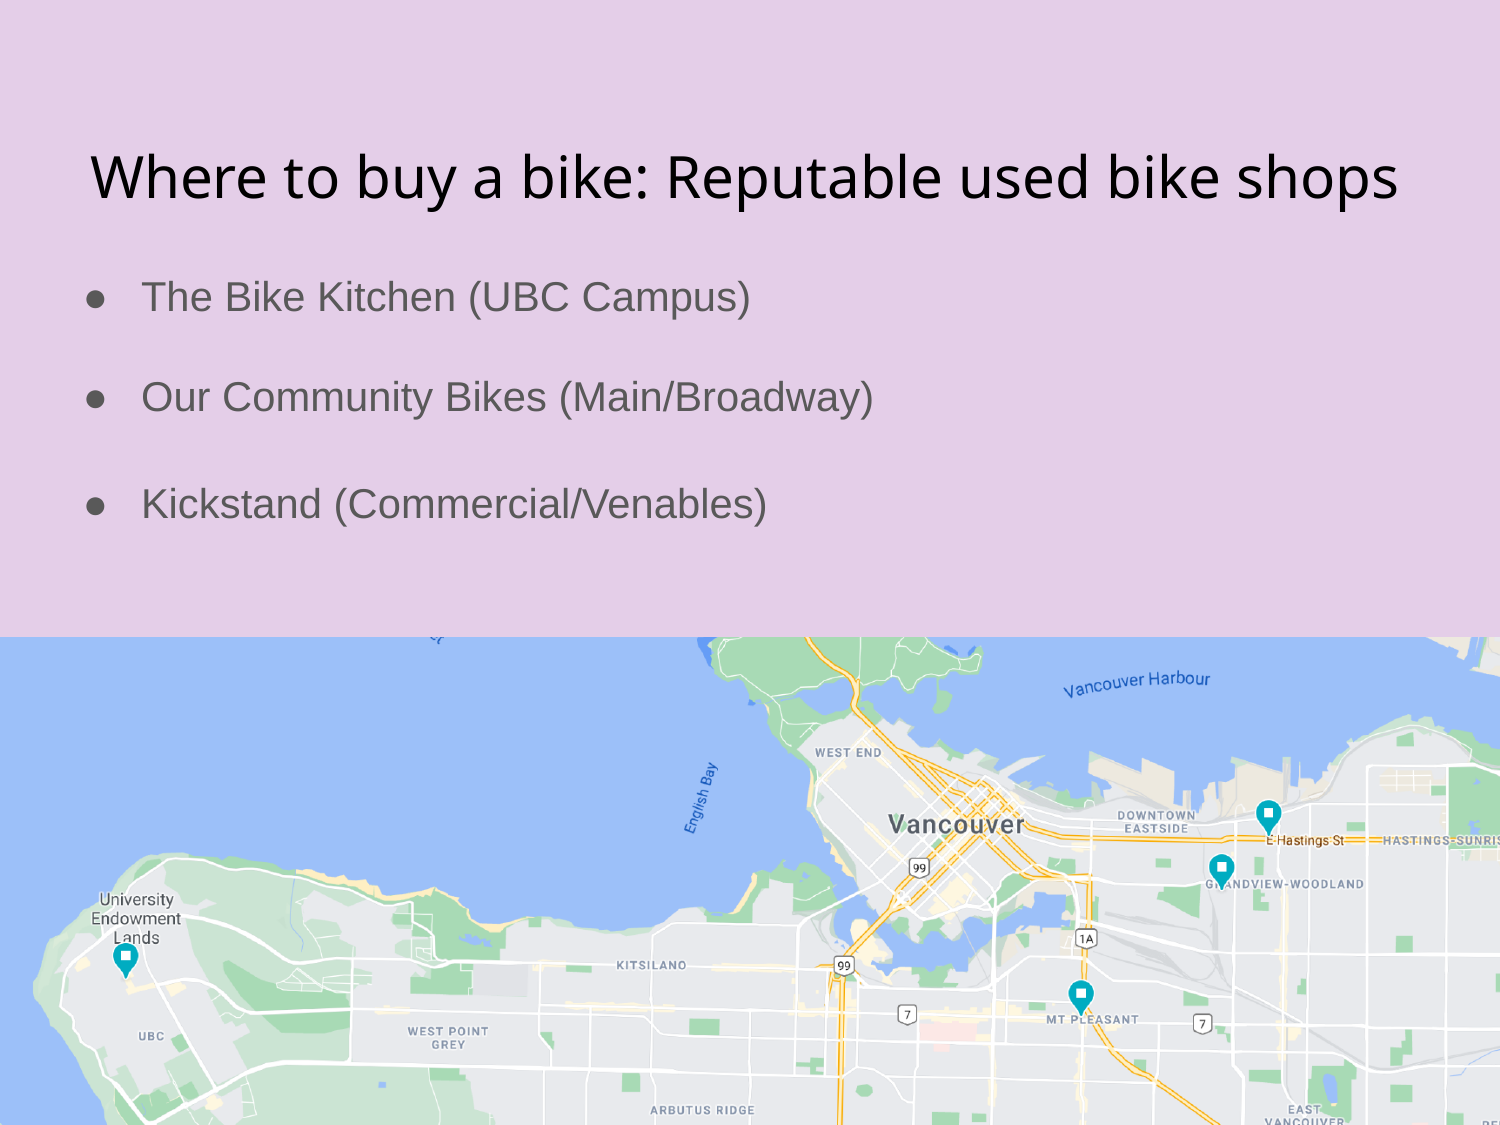

# Where to buy a bike: Reputable used bike shops
The Bike Kitchen (UBC Campus)
Our Community Bikes (Main/Broadway)
Kickstand (Commercial/Venables)